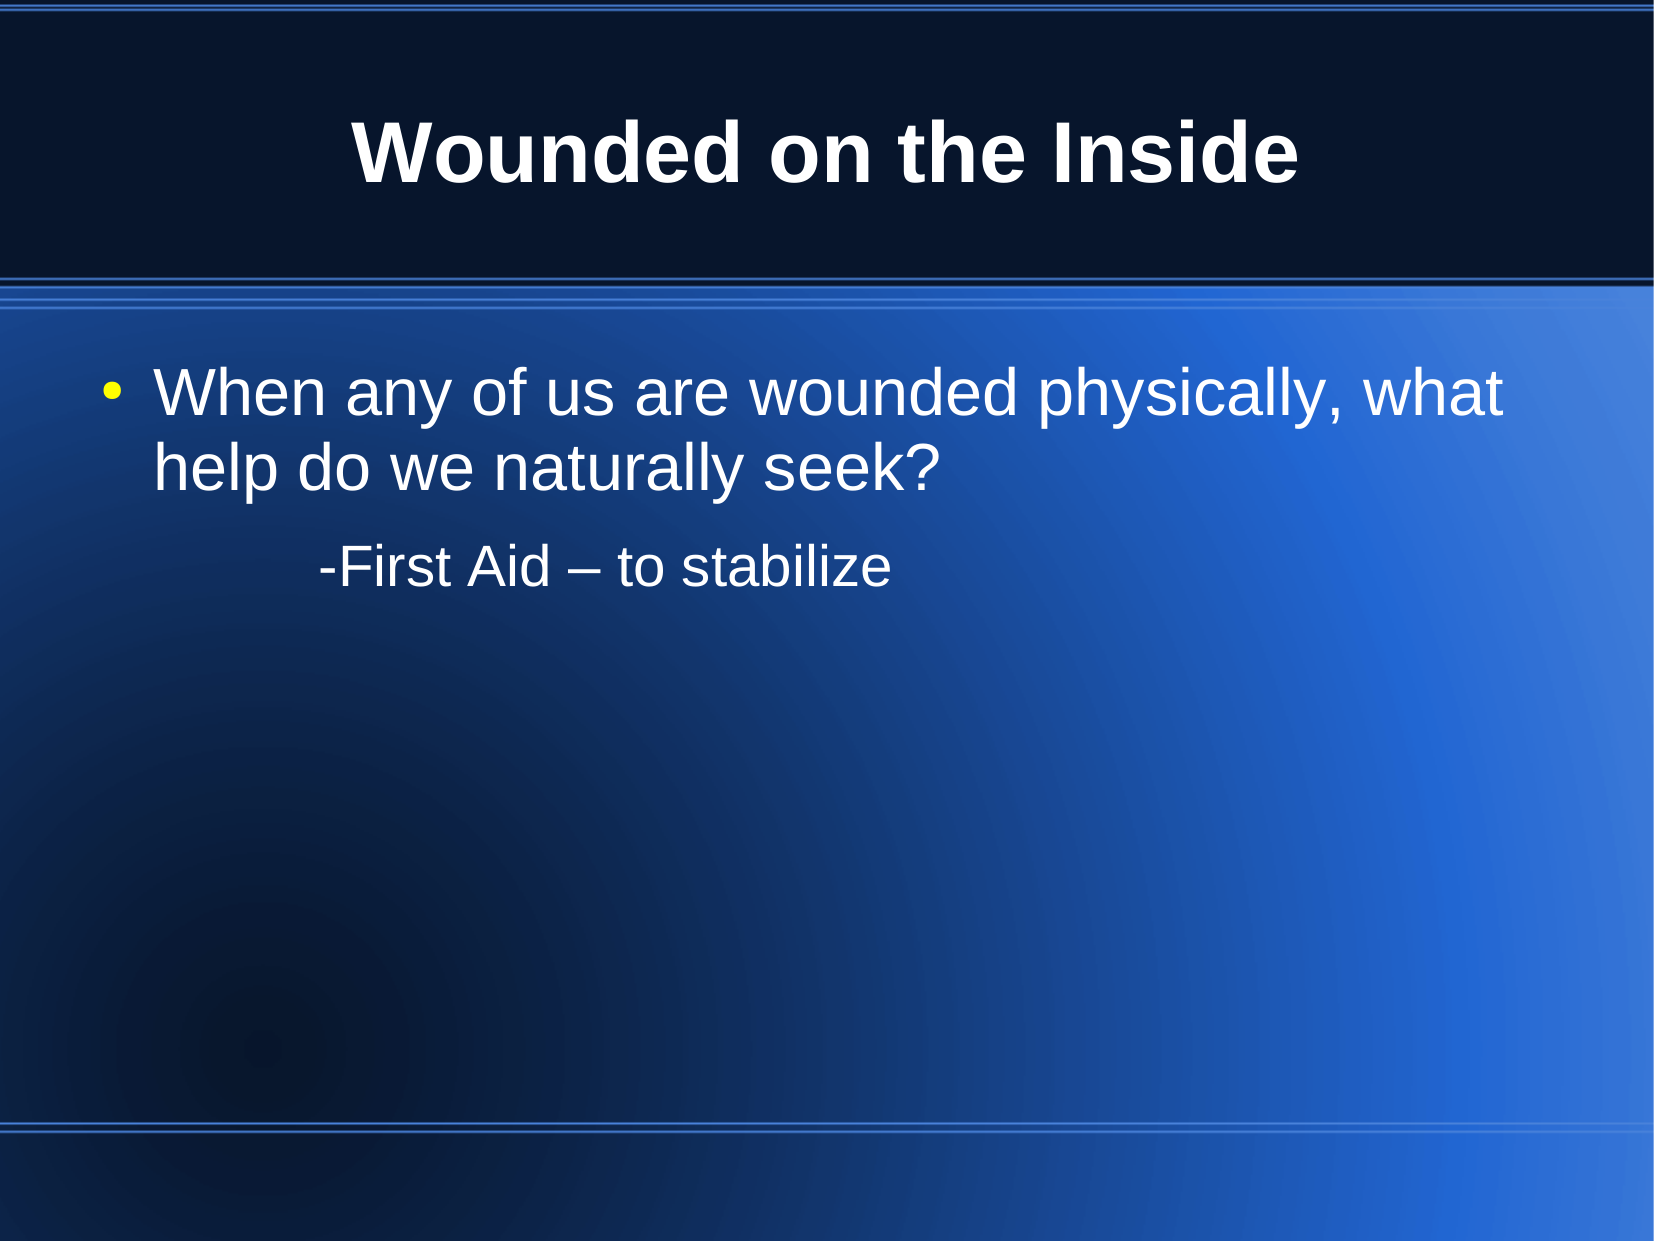

# Wounded on the Inside
When any of us are wounded physically, what help do we naturally seek?
-First Aid – to stabilize